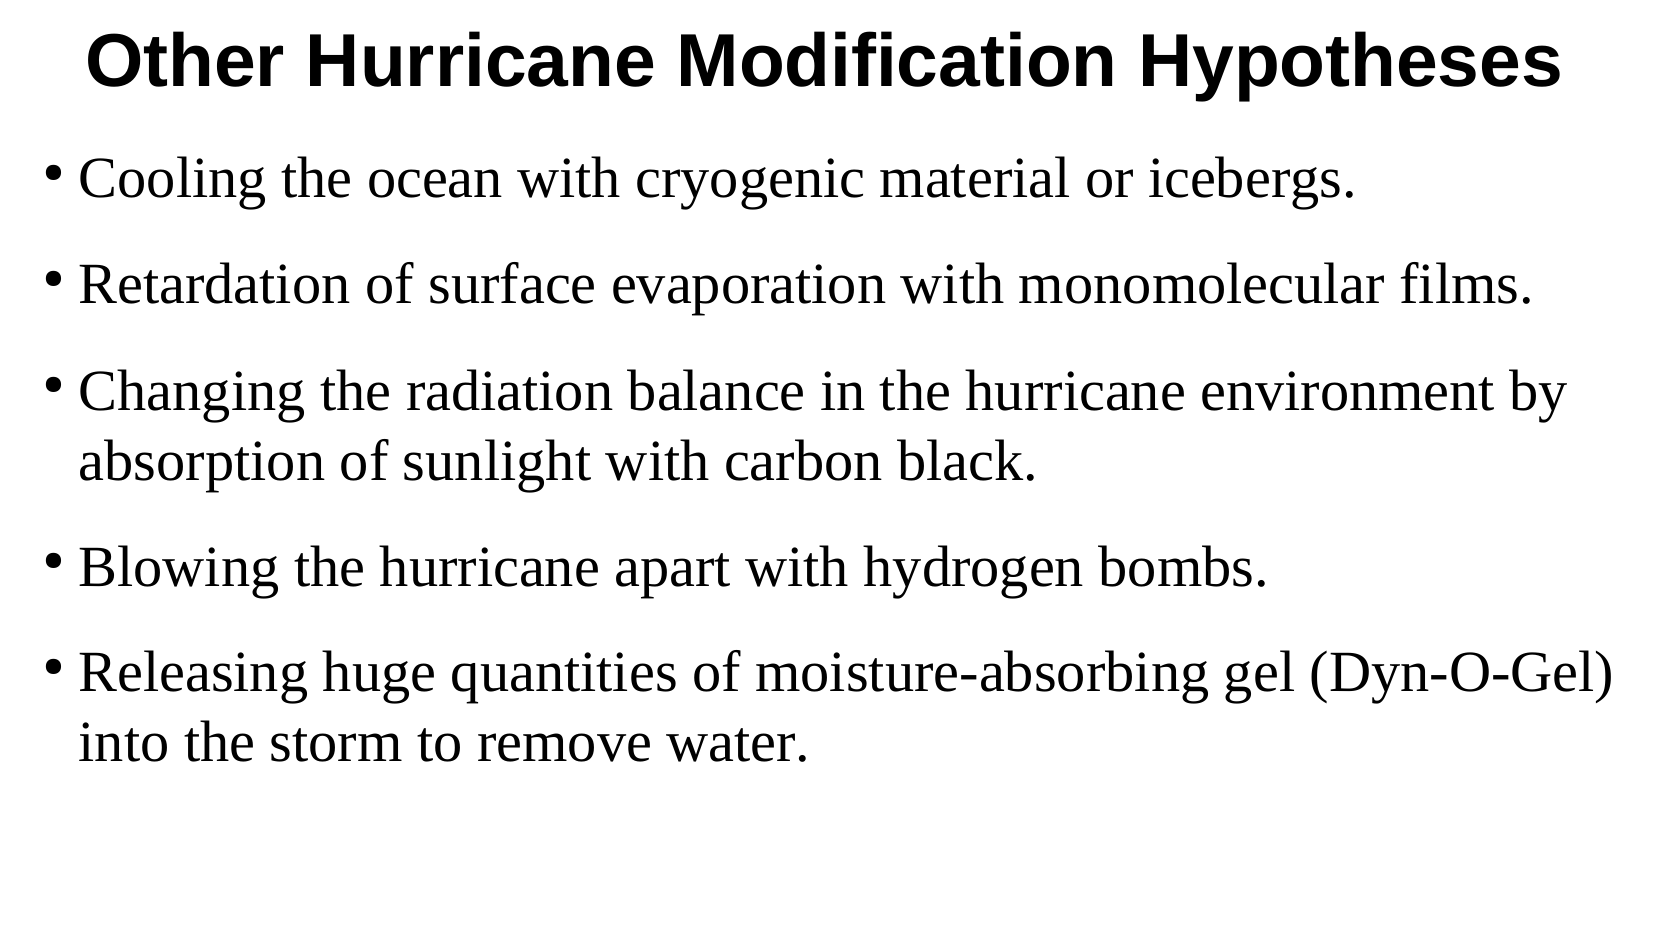

# Other Hurricane Modification Hypotheses
Cooling the ocean with cryogenic material or icebergs.
Retardation of surface evaporation with monomolecular films.
Changing the radiation balance in the hurricane environment by absorption of sunlight with carbon black.
Blowing the hurricane apart with hydrogen bombs.
Releasing huge quantities of moisture-absorbing gel (Dyn-O-Gel) into the storm to remove water.